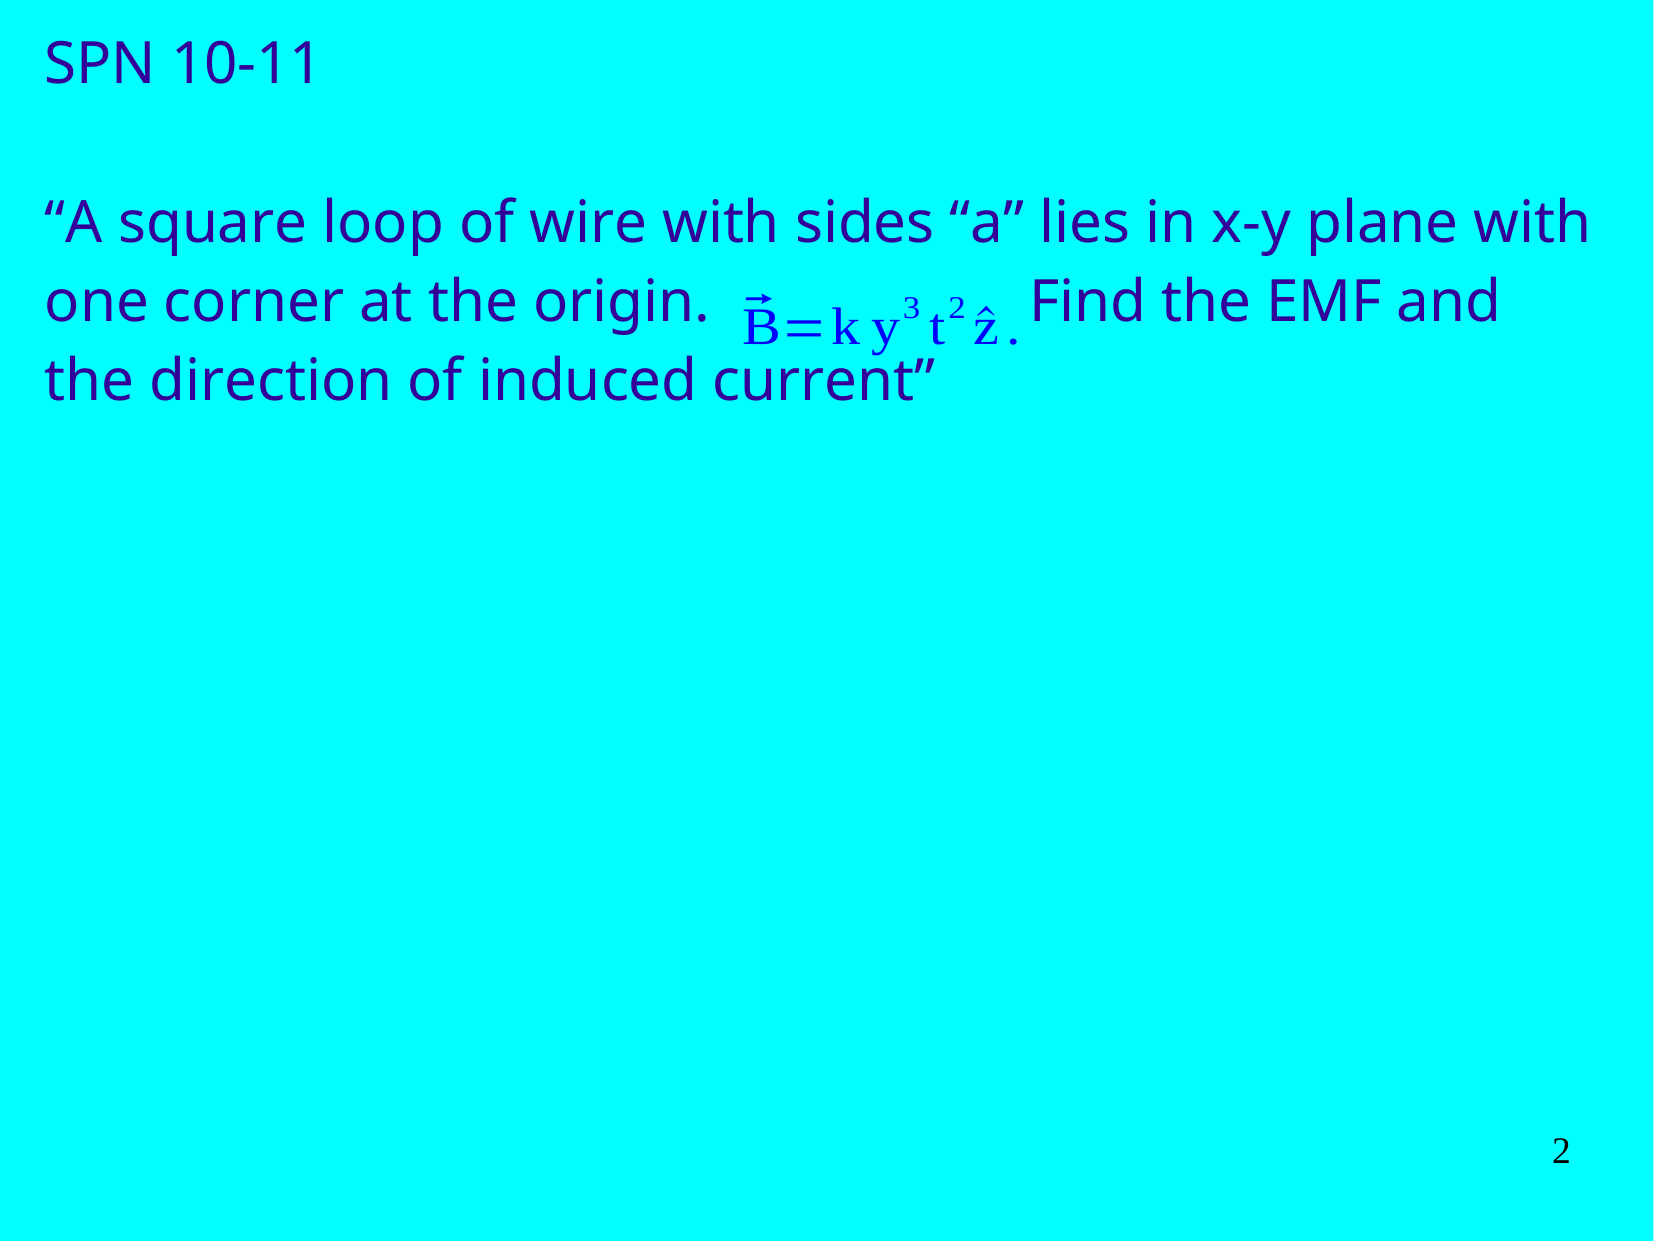

SPN 10-11
“A square loop of wire with sides “a” lies in x-y plane with one corner at the origin. Find the EMF and
the direction of induced current”
2